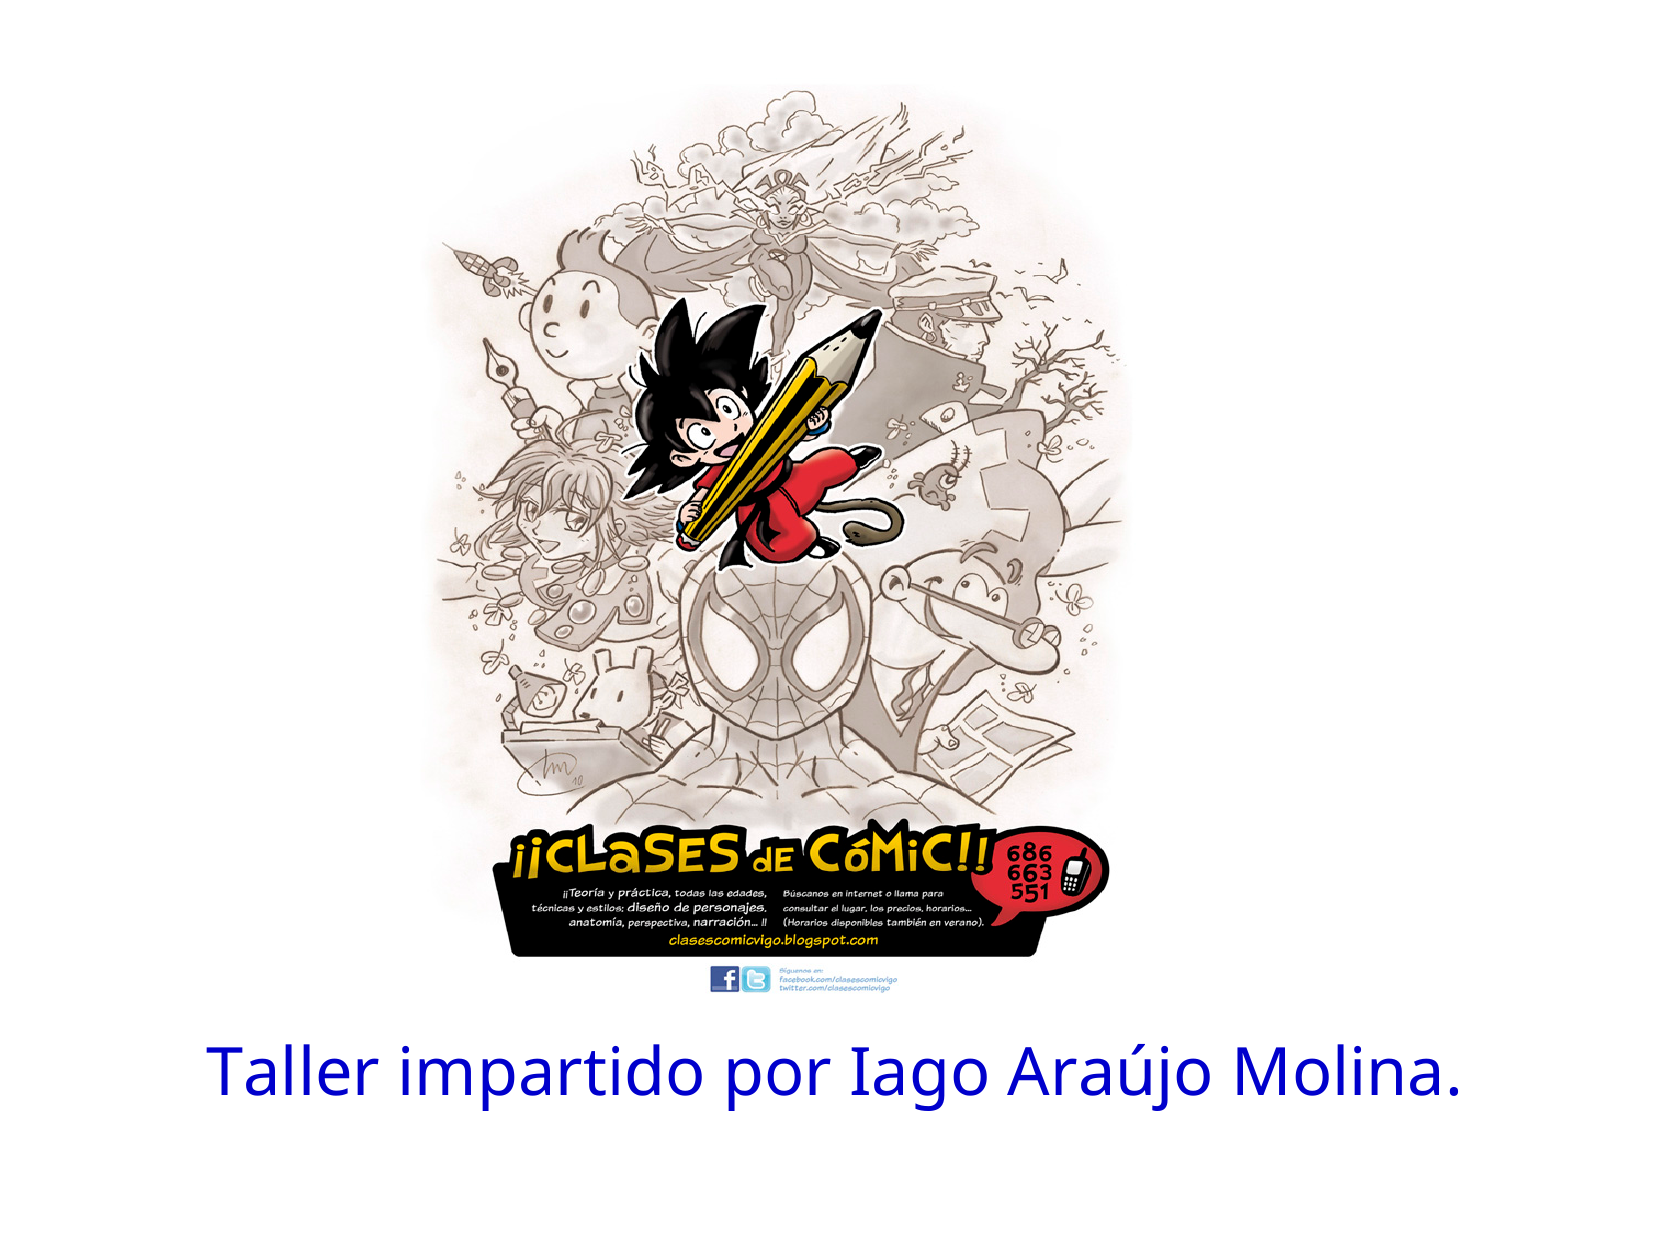

#
Taller impartido por Iago Araújo Molina.